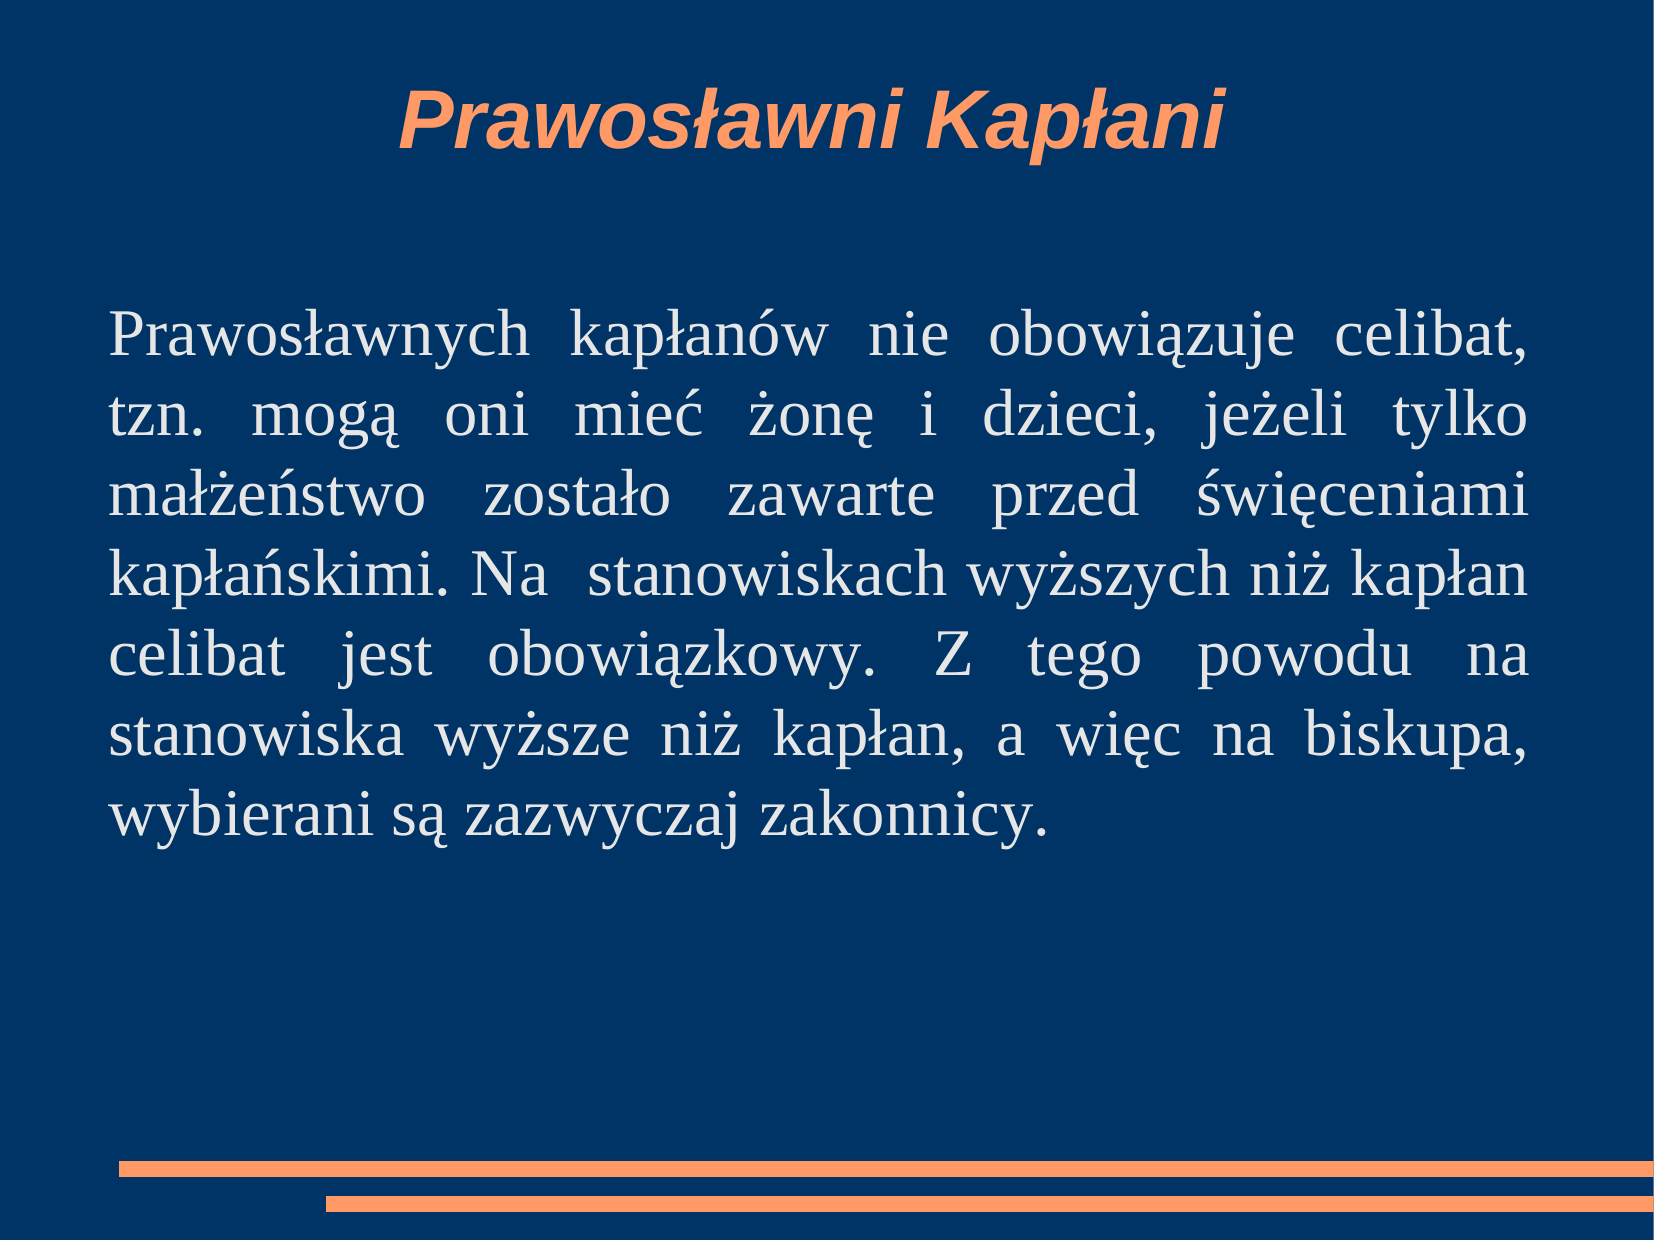

# Prawosławni Kapłani
Prawosławnych kapłanów nie obowiązuje celibat, tzn. mogą oni mieć żonę i dzieci, jeżeli tylko małżeństwo zostało zawarte przed święceniami kapłańskimi. Na stanowiskach wyższych niż kapłan celibat jest obowiązkowy. Z tego powodu na stanowiska wyższe niż kapłan, a więc na biskupa, wybierani są zazwyczaj zakonnicy.